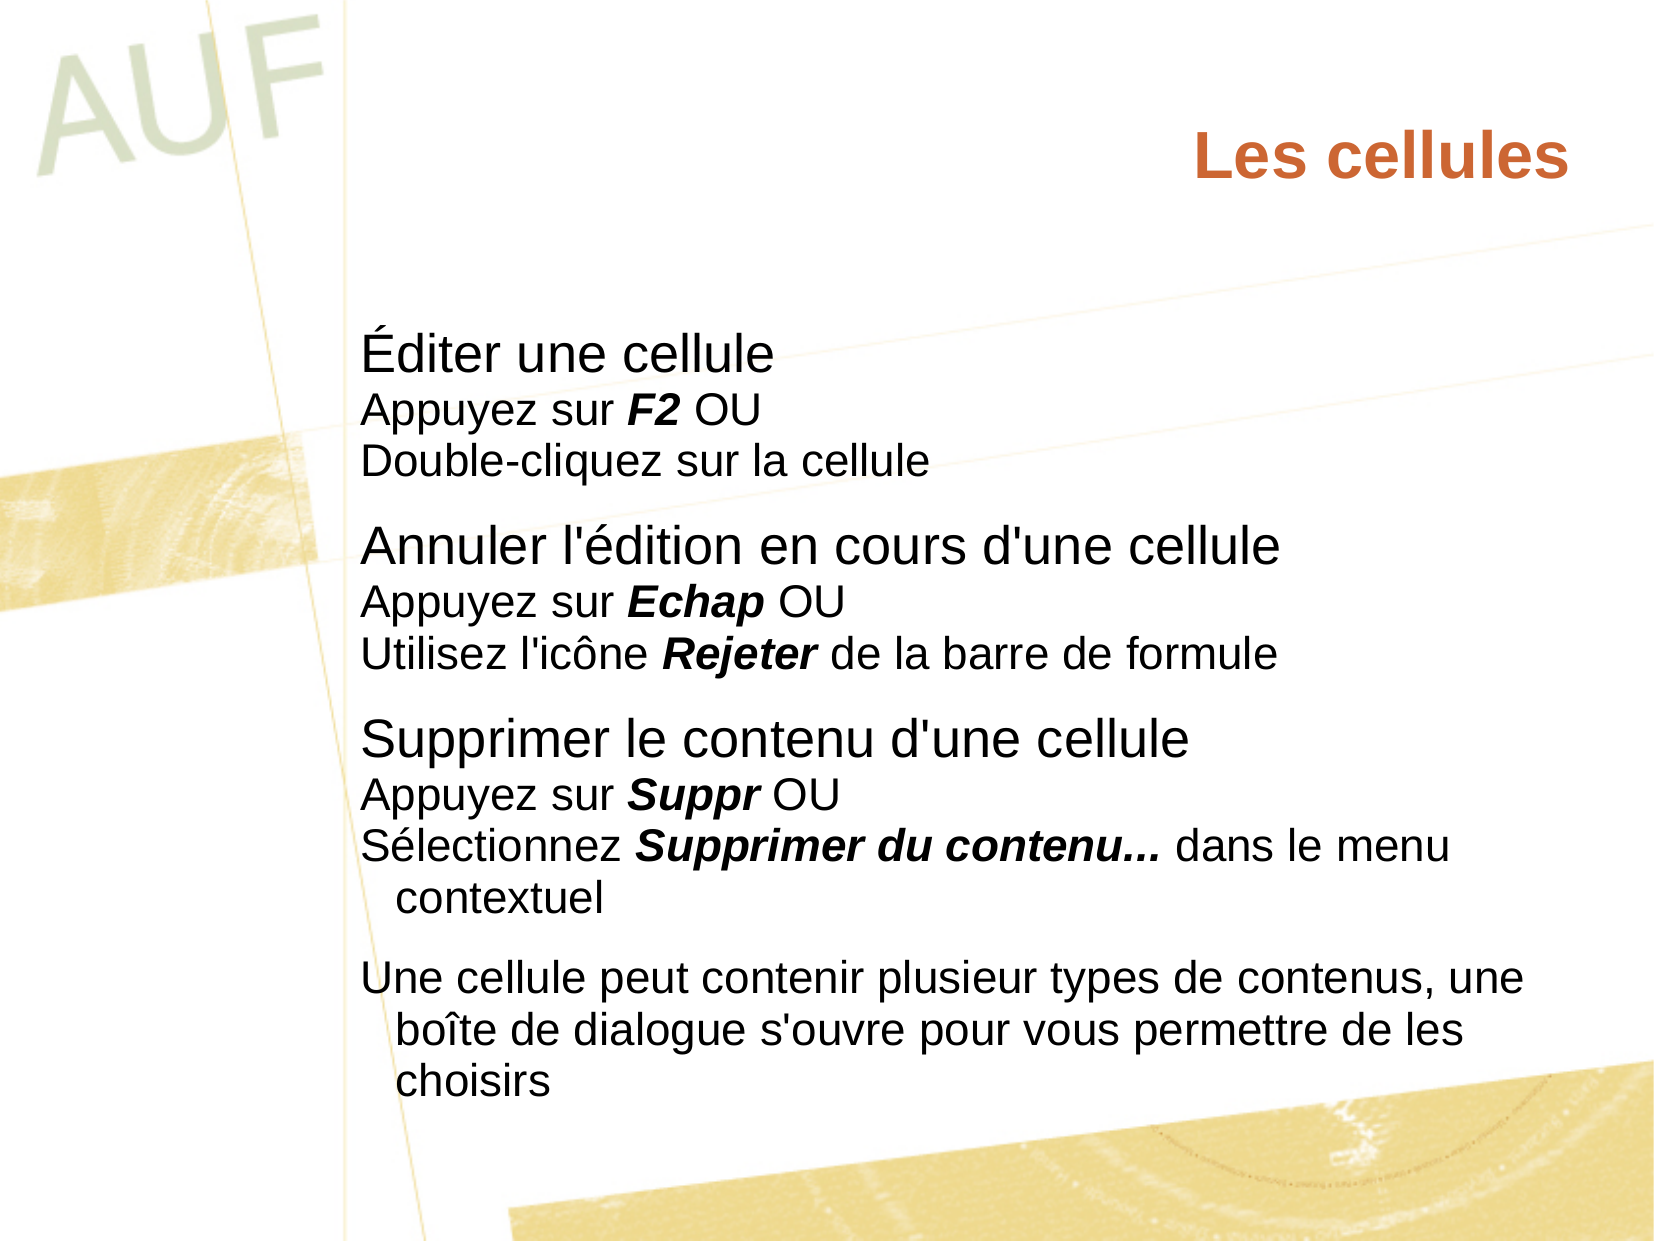

# Les cellules
Éditer une cellule
Appuyez sur F2 OU
Double-cliquez sur la cellule
Annuler l'édition en cours d'une cellule
Appuyez sur Echap OU
Utilisez l'icône Rejeter de la barre de formule
Supprimer le contenu d'une cellule
Appuyez sur Suppr OU
Sélectionnez Supprimer du contenu... dans le menu contextuel
Une cellule peut contenir plusieur types de contenus, une boîte de dialogue s'ouvre pour vous permettre de les choisirs